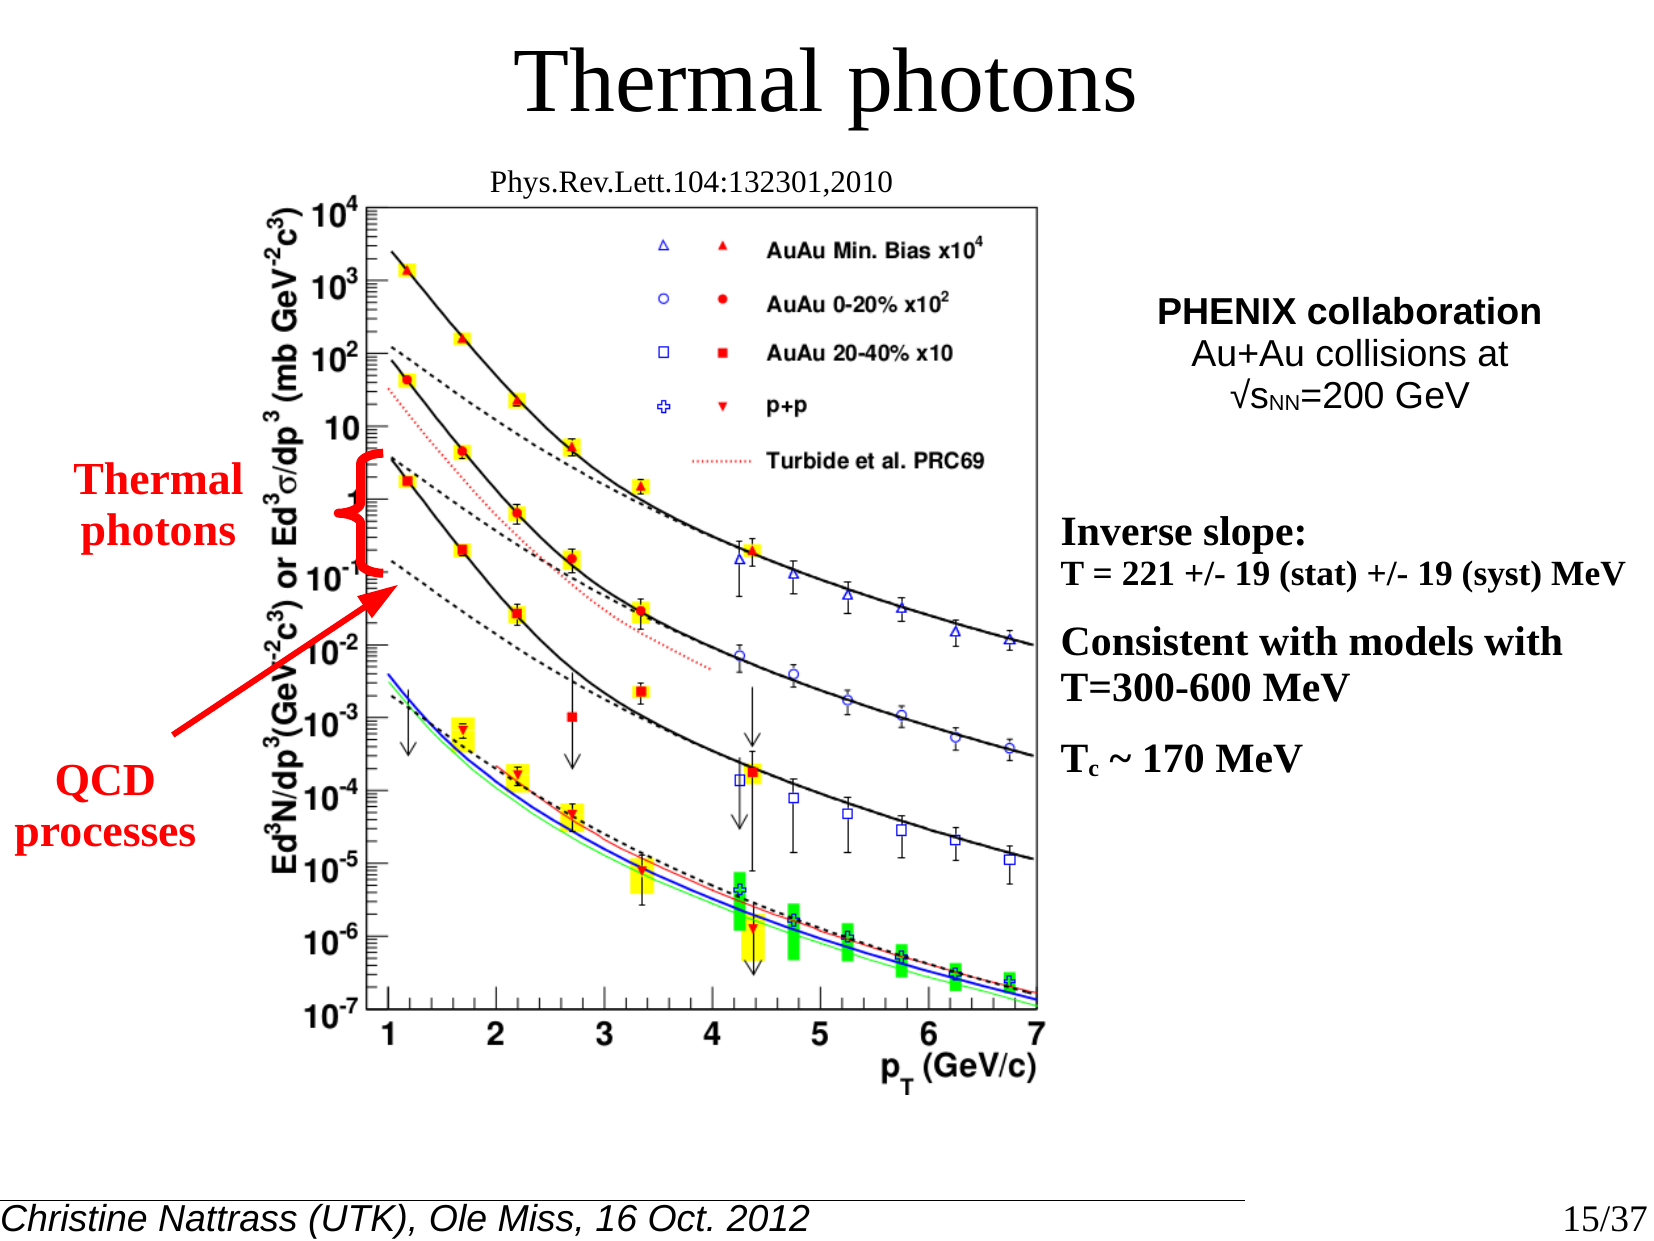

# Thermal photons
Phys.Rev.Lett.104:132301,2010
Thermal photons
QCD processes
PHENIX collaboration
Au+Au collisions at √sNN=200 GeV
Inverse slope:
T = 221 +/- 19 (stat) +/- 19 (syst) MeV
Consistent with models with T=300-600 MeV
Tc ~ 170 MeV